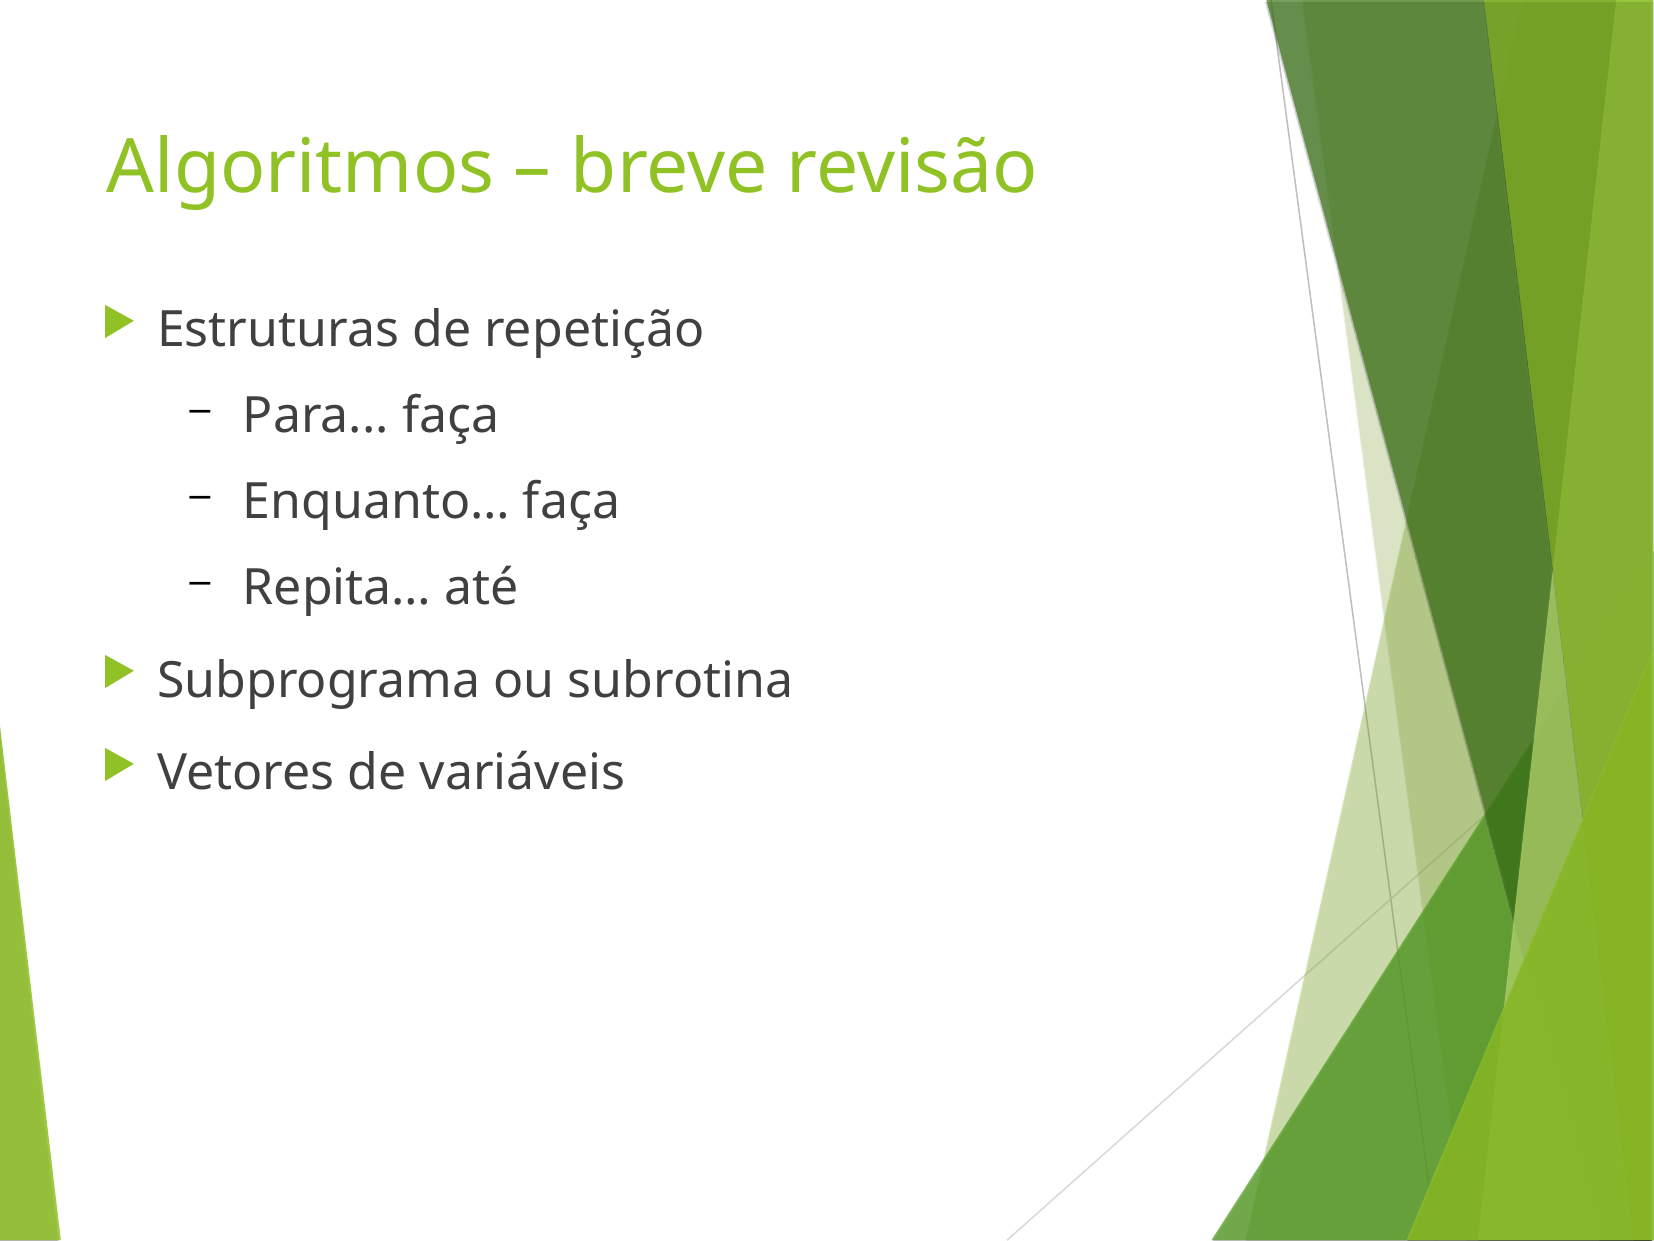

# Algoritmos – breve revisão
Estruturas de repetição
Para... faça
Enquanto… faça
Repita… até
Subprograma ou subrotina
Vetores de variáveis